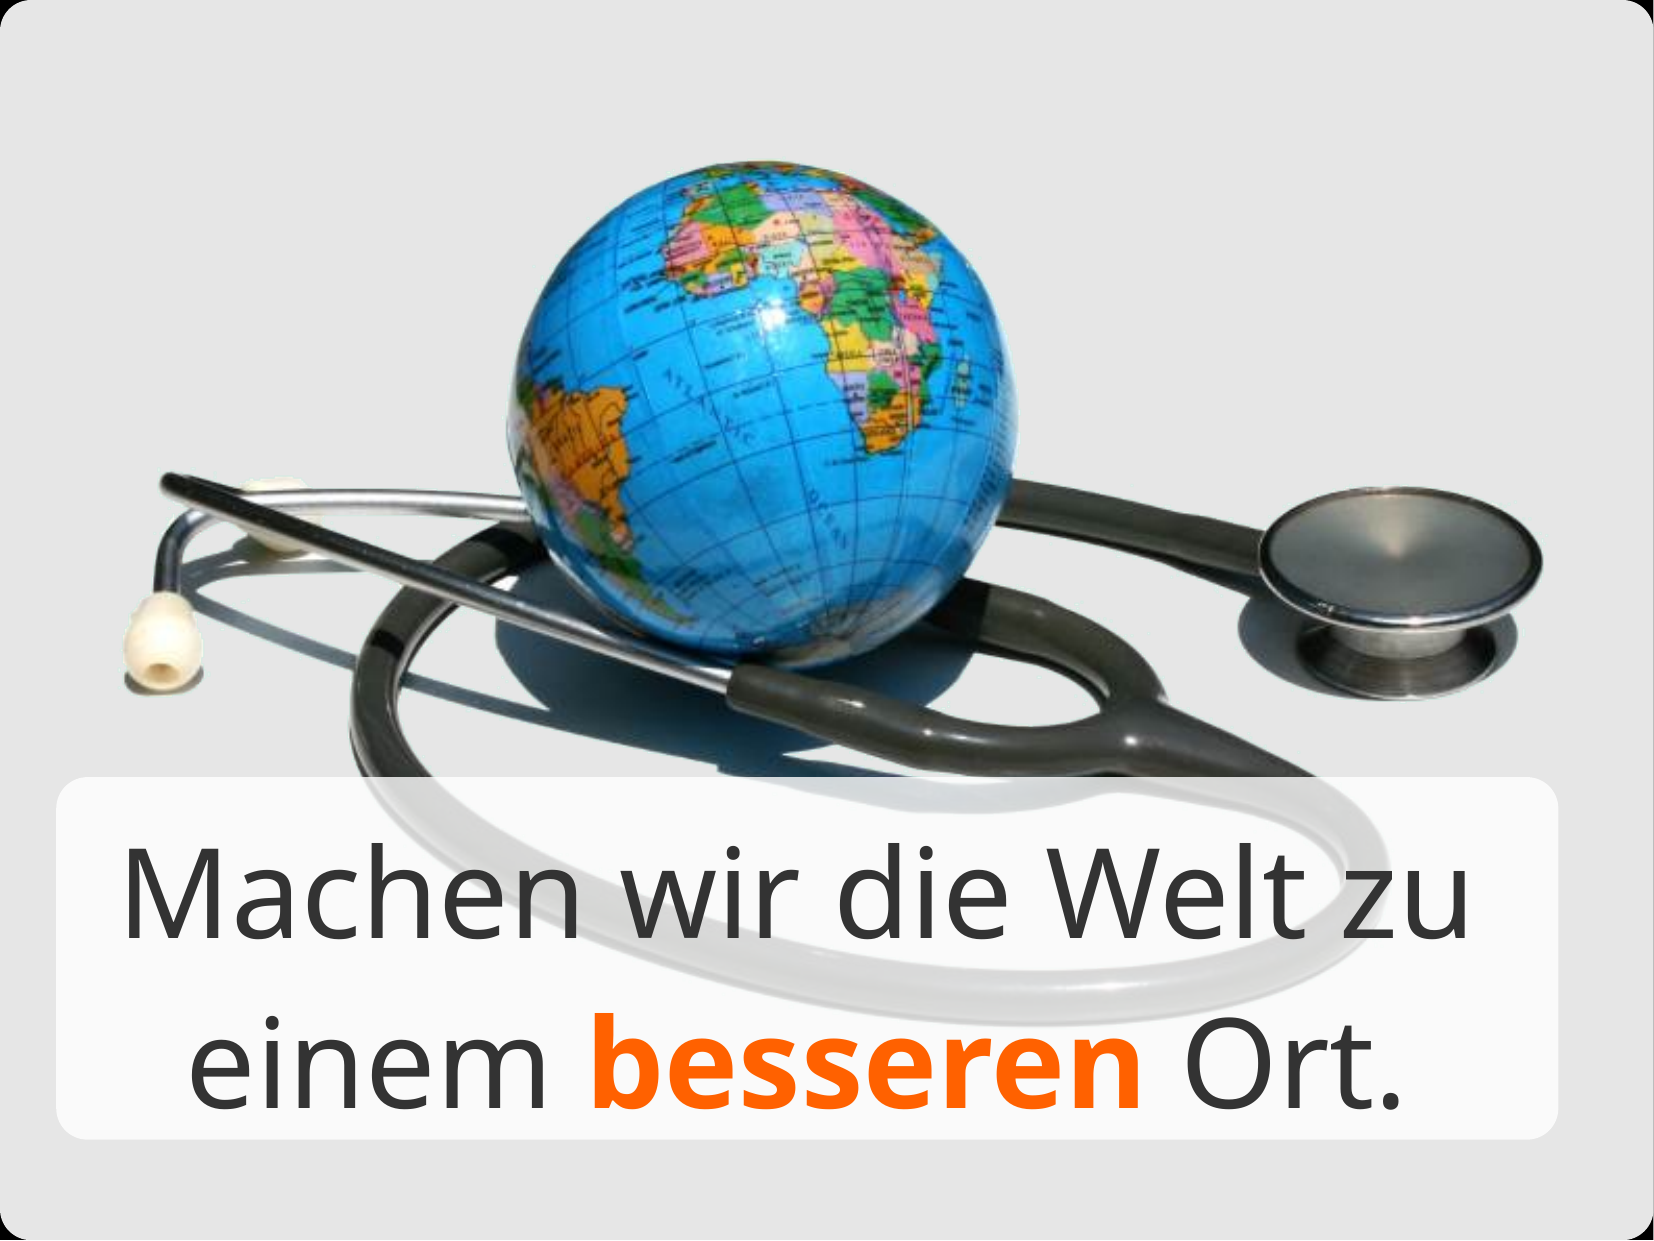

Machen wir die Welt zu
einem besseren Ort.